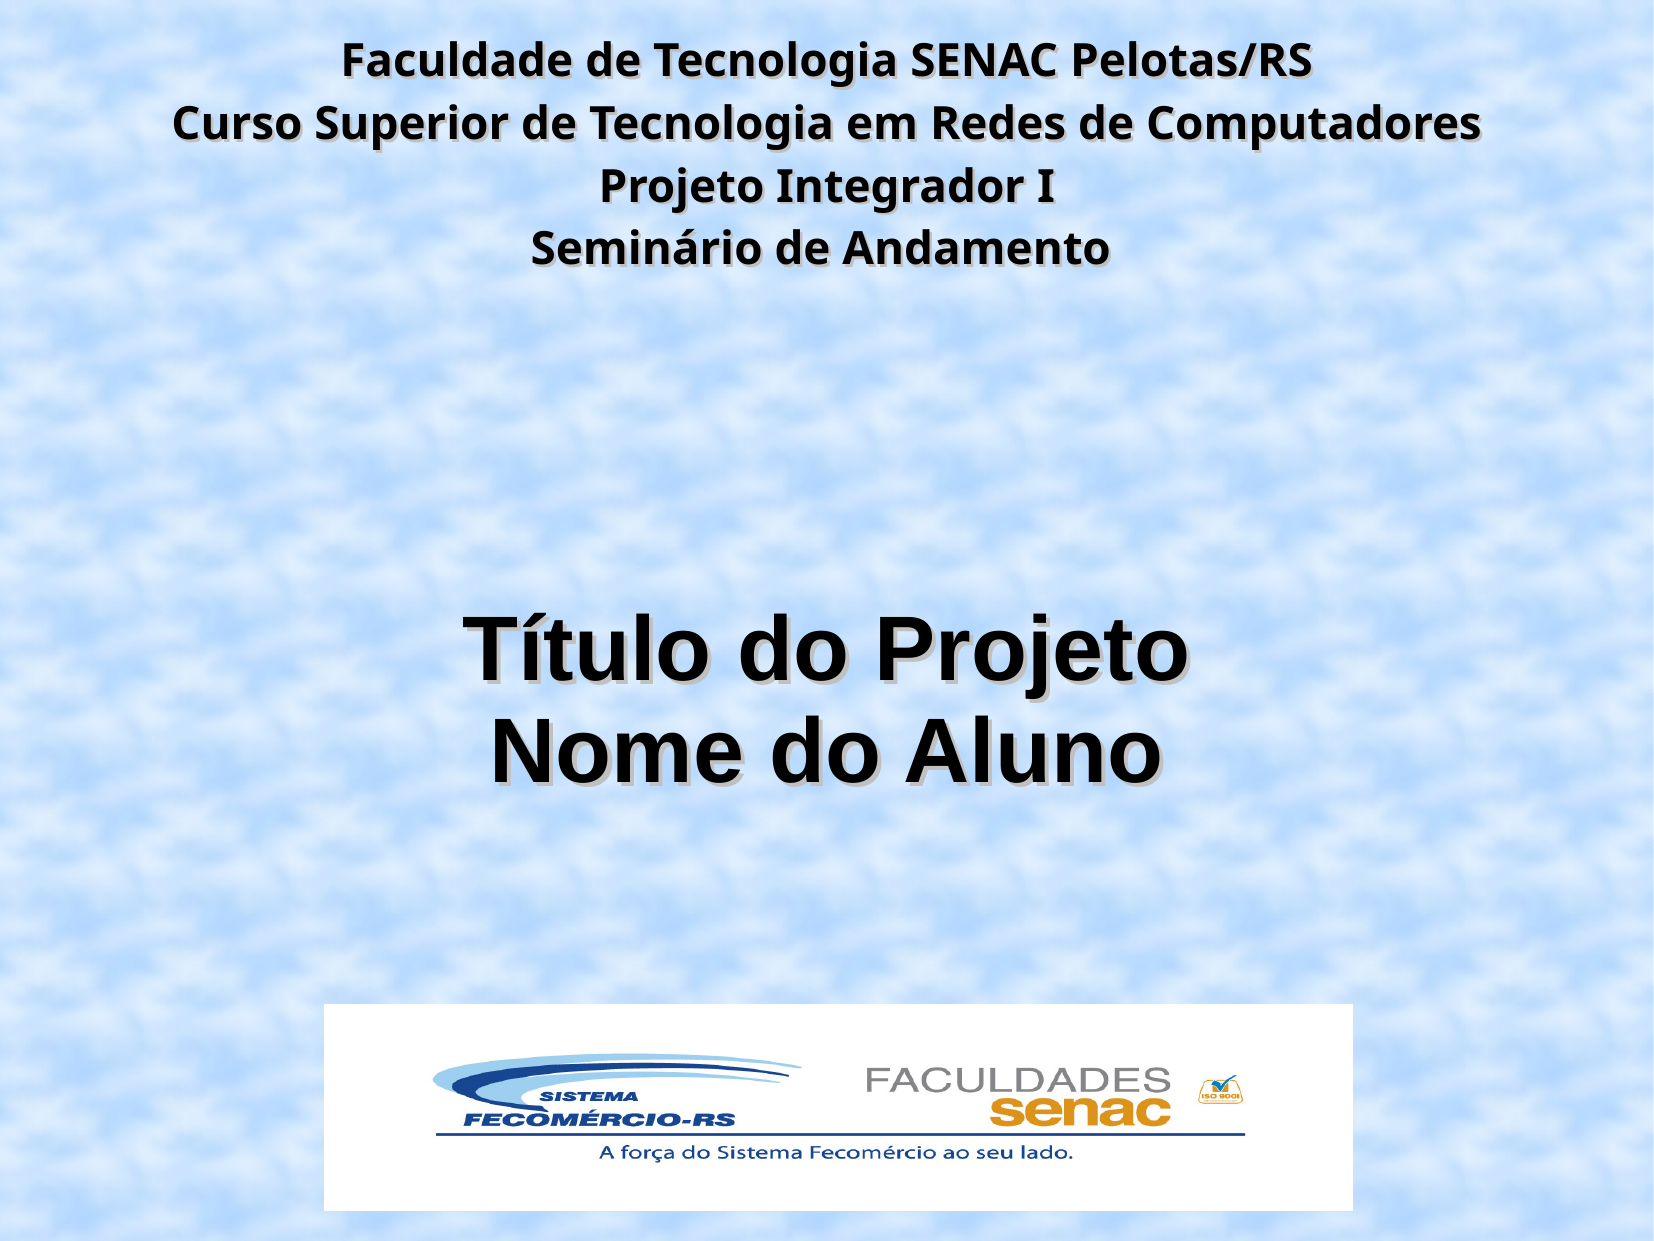

# Faculdade de Tecnologia SENAC Pelotas/RS Curso Superior de Tecnologia em Redes de Computadores Projeto Integrador I Seminário de Andamento
Título do Projeto
Nome do Aluno